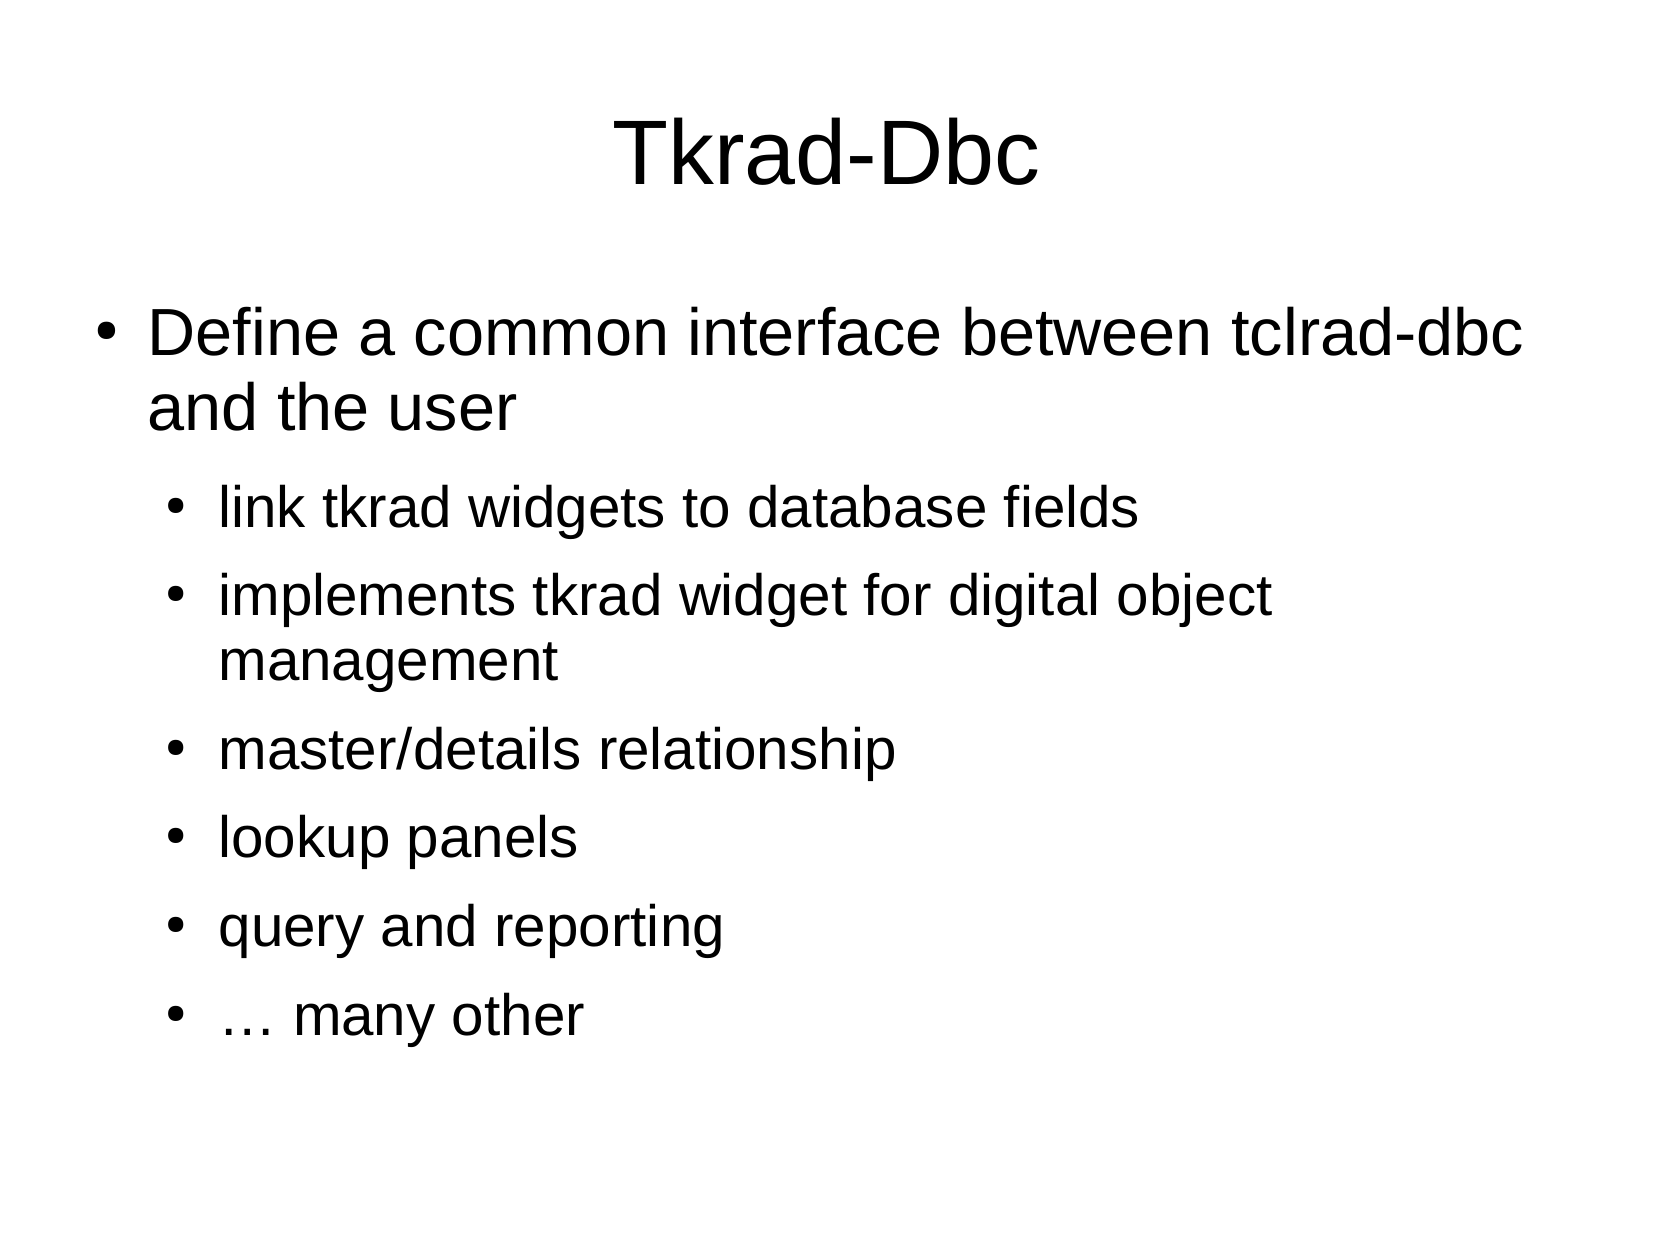

# Tkrad-Dbc
Define a common interface between tclrad-dbc and the user
link tkrad widgets to database fields
implements tkrad widget for digital object management
master/details relationship
lookup panels
query and reporting
… many other